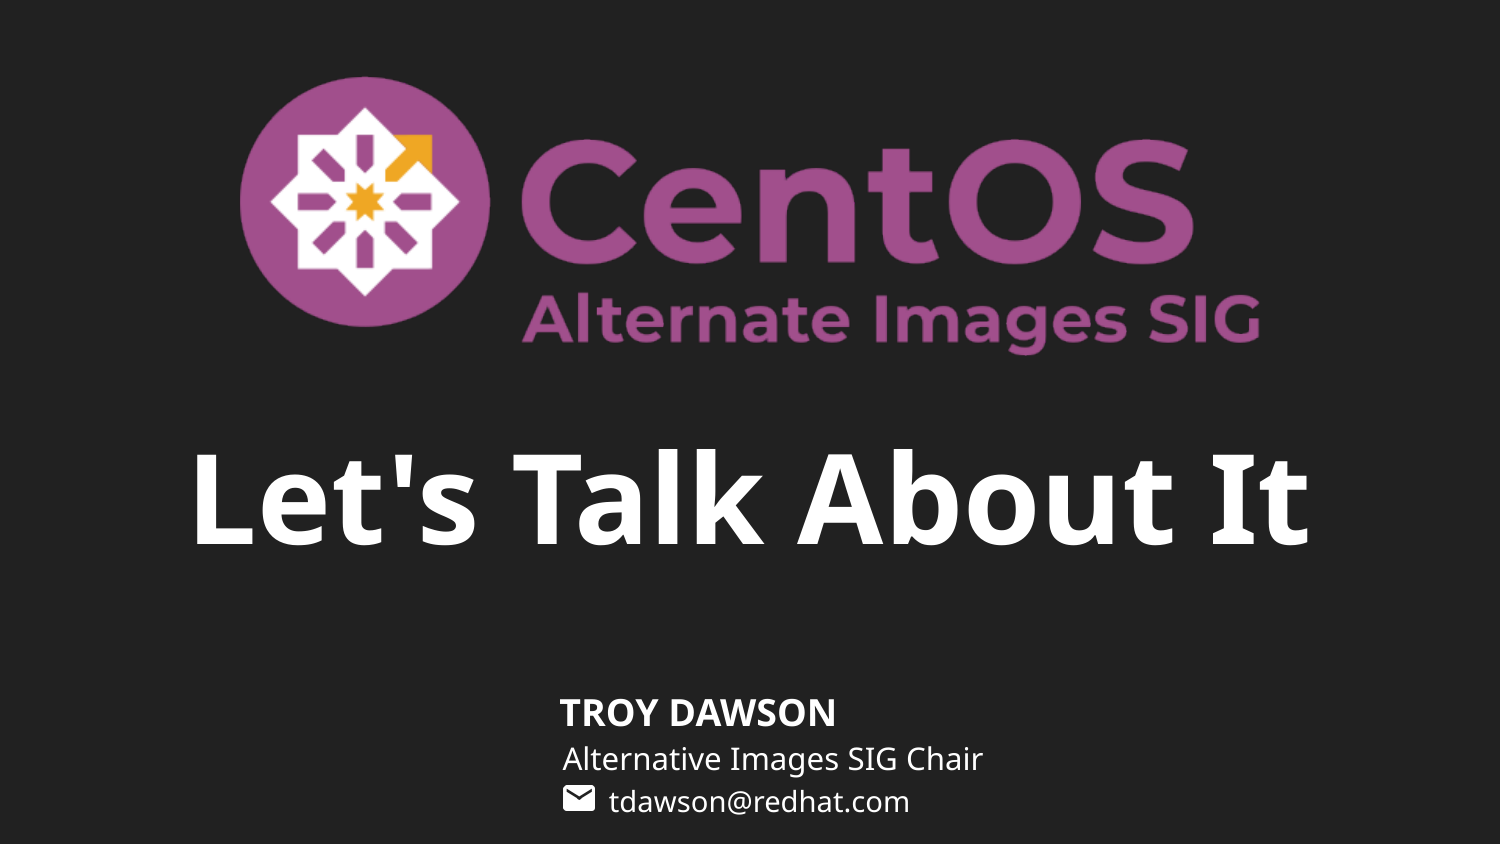

Let's Talk About It
TROY DAWSON
Alternative Images SIG Chair
tdawson@redhat.com